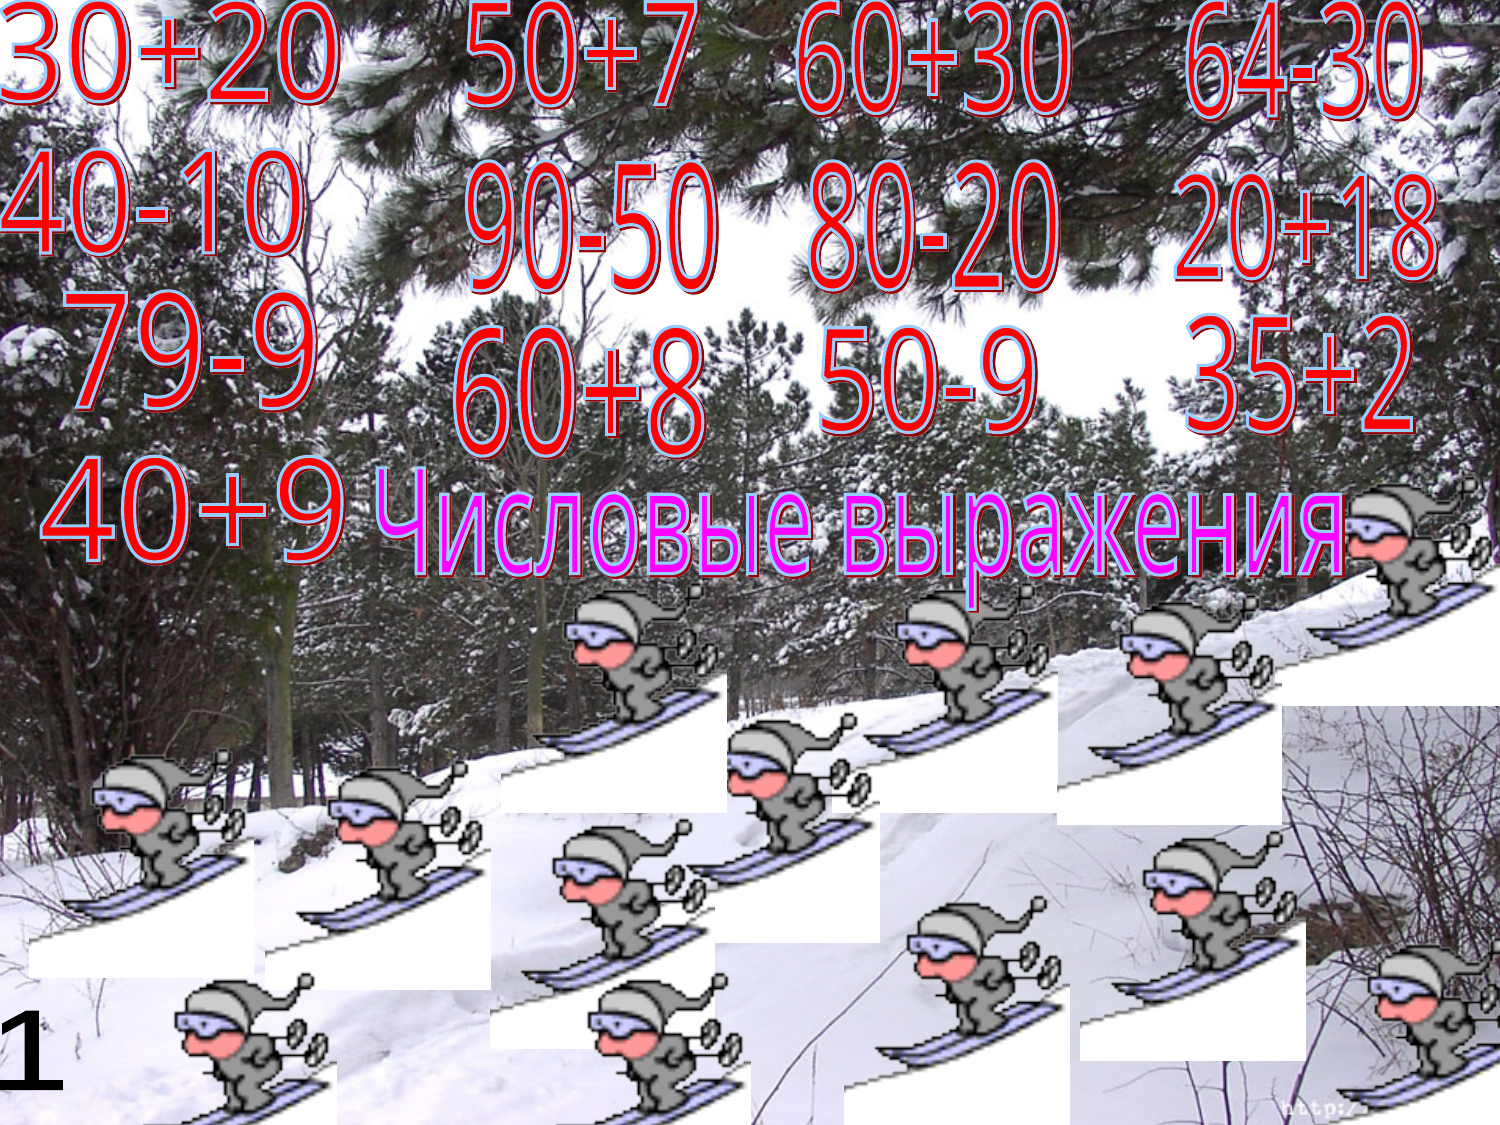

30+20
50+7
60+30
64-30
40-10
90-50
80-20
20+18
79-9
35+2
60+8
50-9
40+9
Числовые выражения
1